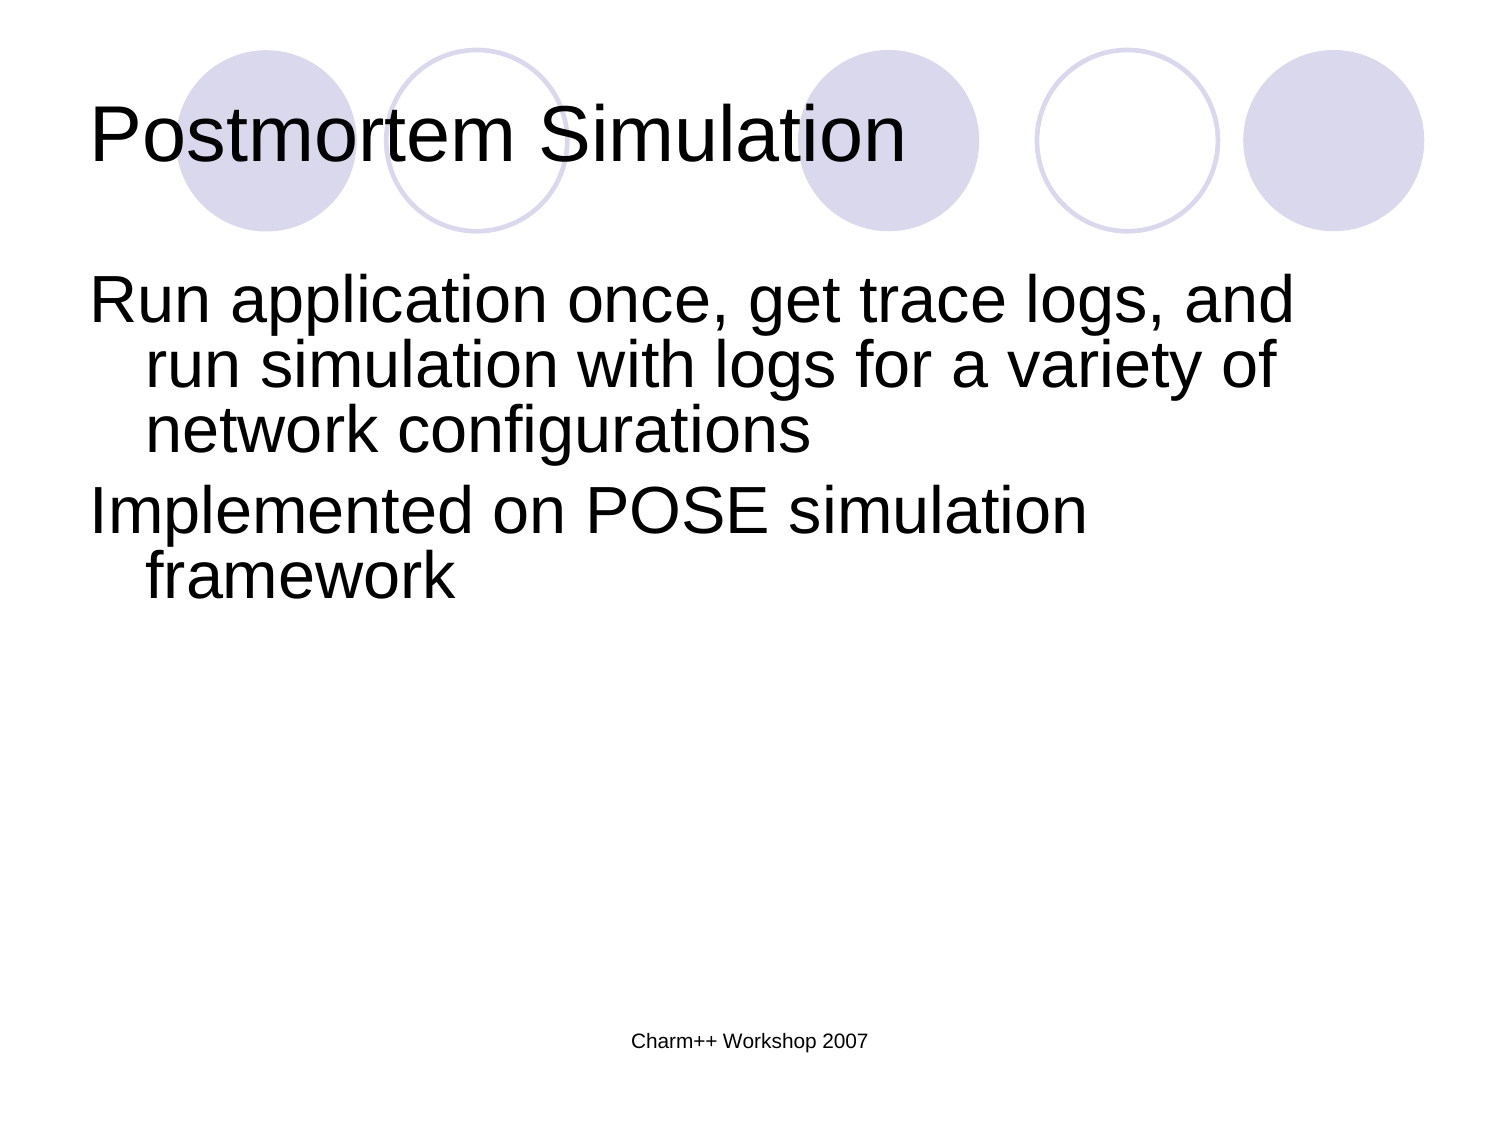

# Postmortem Simulation
Run application once, get trace logs, and run simulation with logs for a variety of network configurations
Implemented on POSE simulation framework
Charm++ Workshop 2007